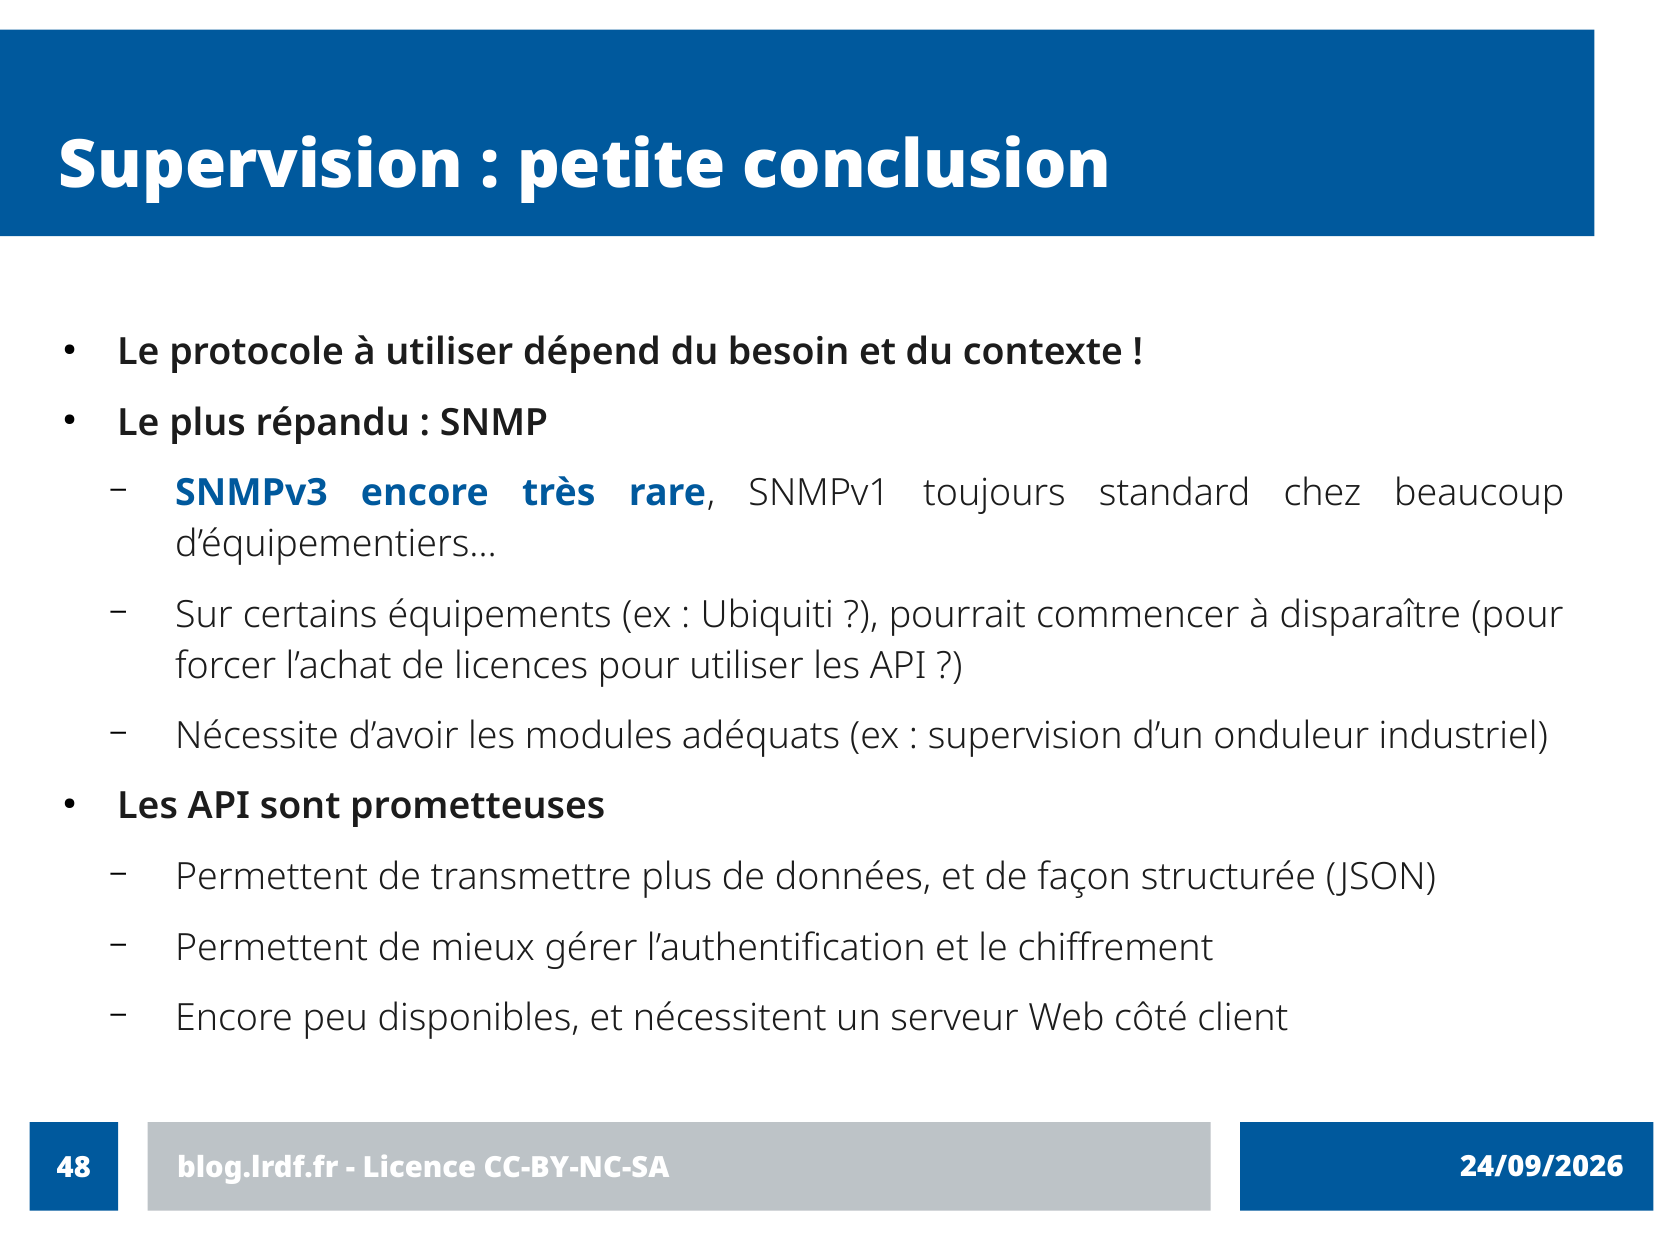

# Supervision : petite conclusion
Le protocole à utiliser dépend du besoin et du contexte !
Le plus répandu : SNMP
SNMPv3 encore très rare, SNMPv1 toujours standard chez beaucoup d’équipementiers…
Sur certains équipements (ex : Ubiquiti ?), pourrait commencer à disparaître (pour forcer l’achat de licences pour utiliser les API ?)
Nécessite d’avoir les modules adéquats (ex : supervision d’un onduleur industriel)
Les API sont prometteuses
Permettent de transmettre plus de données, et de façon structurée (JSON)
Permettent de mieux gérer l’authentification et le chiffrement
Encore peu disponibles, et nécessitent un serveur Web côté client
48
blog.lrdf.fr - Licence CC-BY-NC-SA